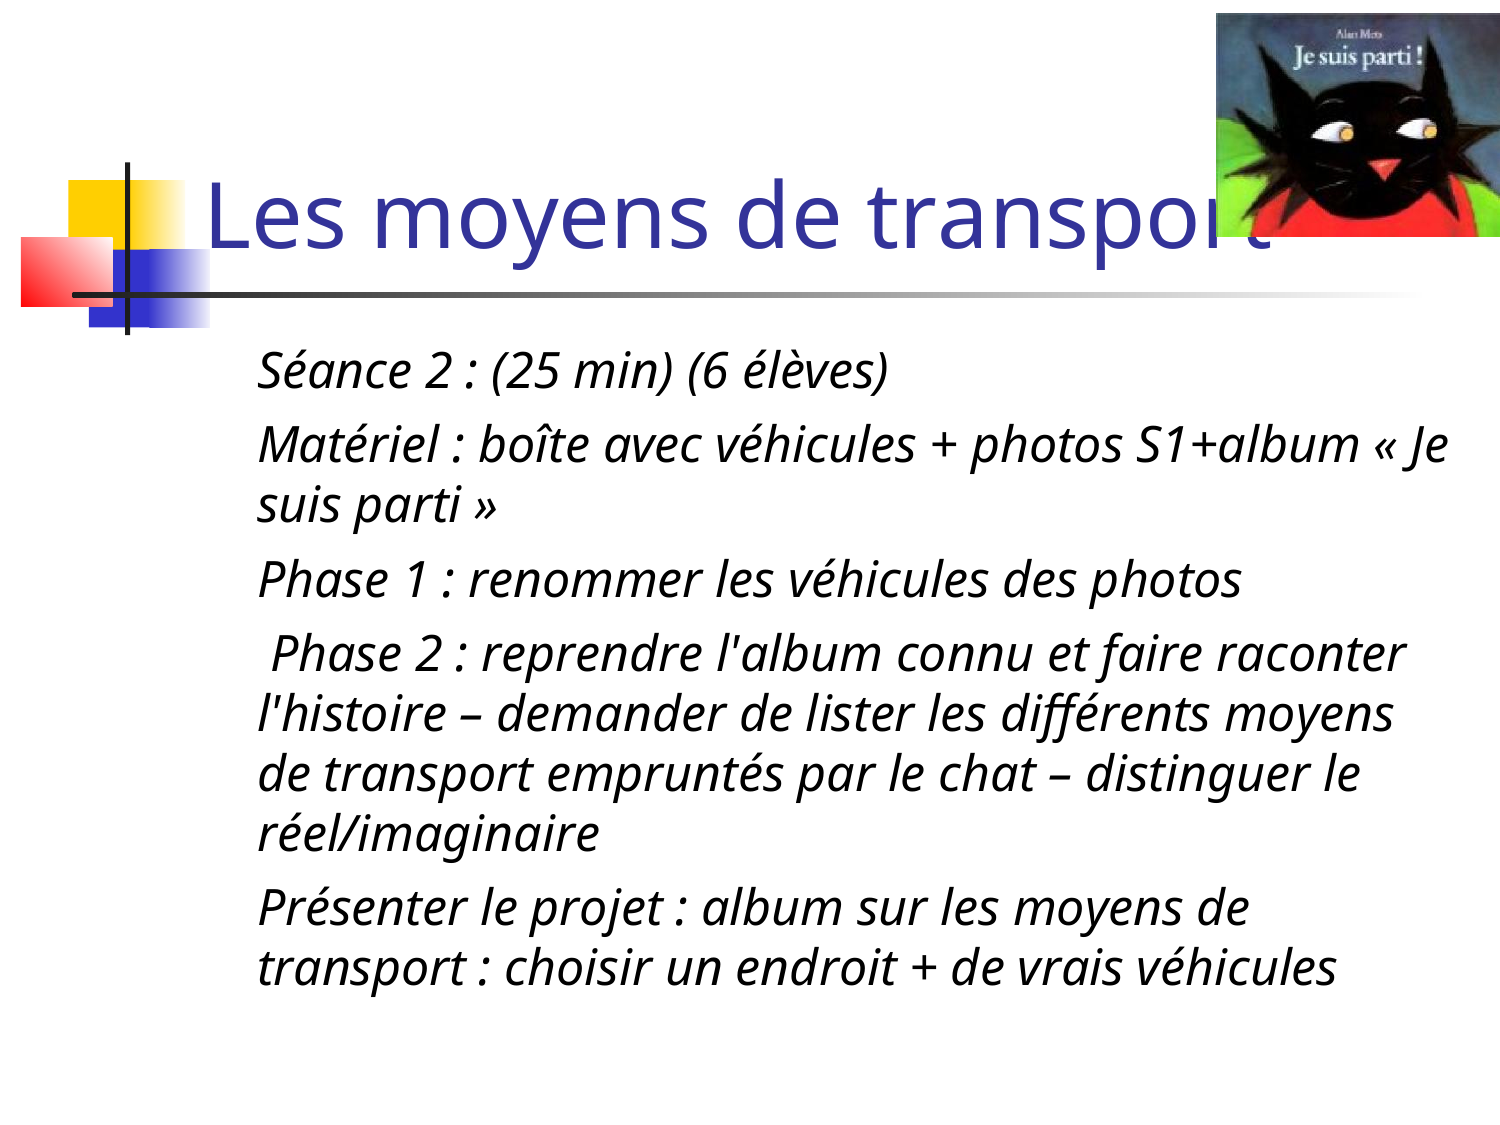

# Les moyens de transport
Séance 2 : (25 min) (6 élèves)
Matériel : boîte avec véhicules + photos S1+album « Je suis parti »
Phase 1 : renommer les véhicules des photos
 Phase 2 : reprendre l'album connu et faire raconter l'histoire – demander de lister les différents moyens de transport empruntés par le chat – distinguer le réel/imaginaire
Présenter le projet : album sur les moyens de transport : choisir un endroit + de vrais véhicules